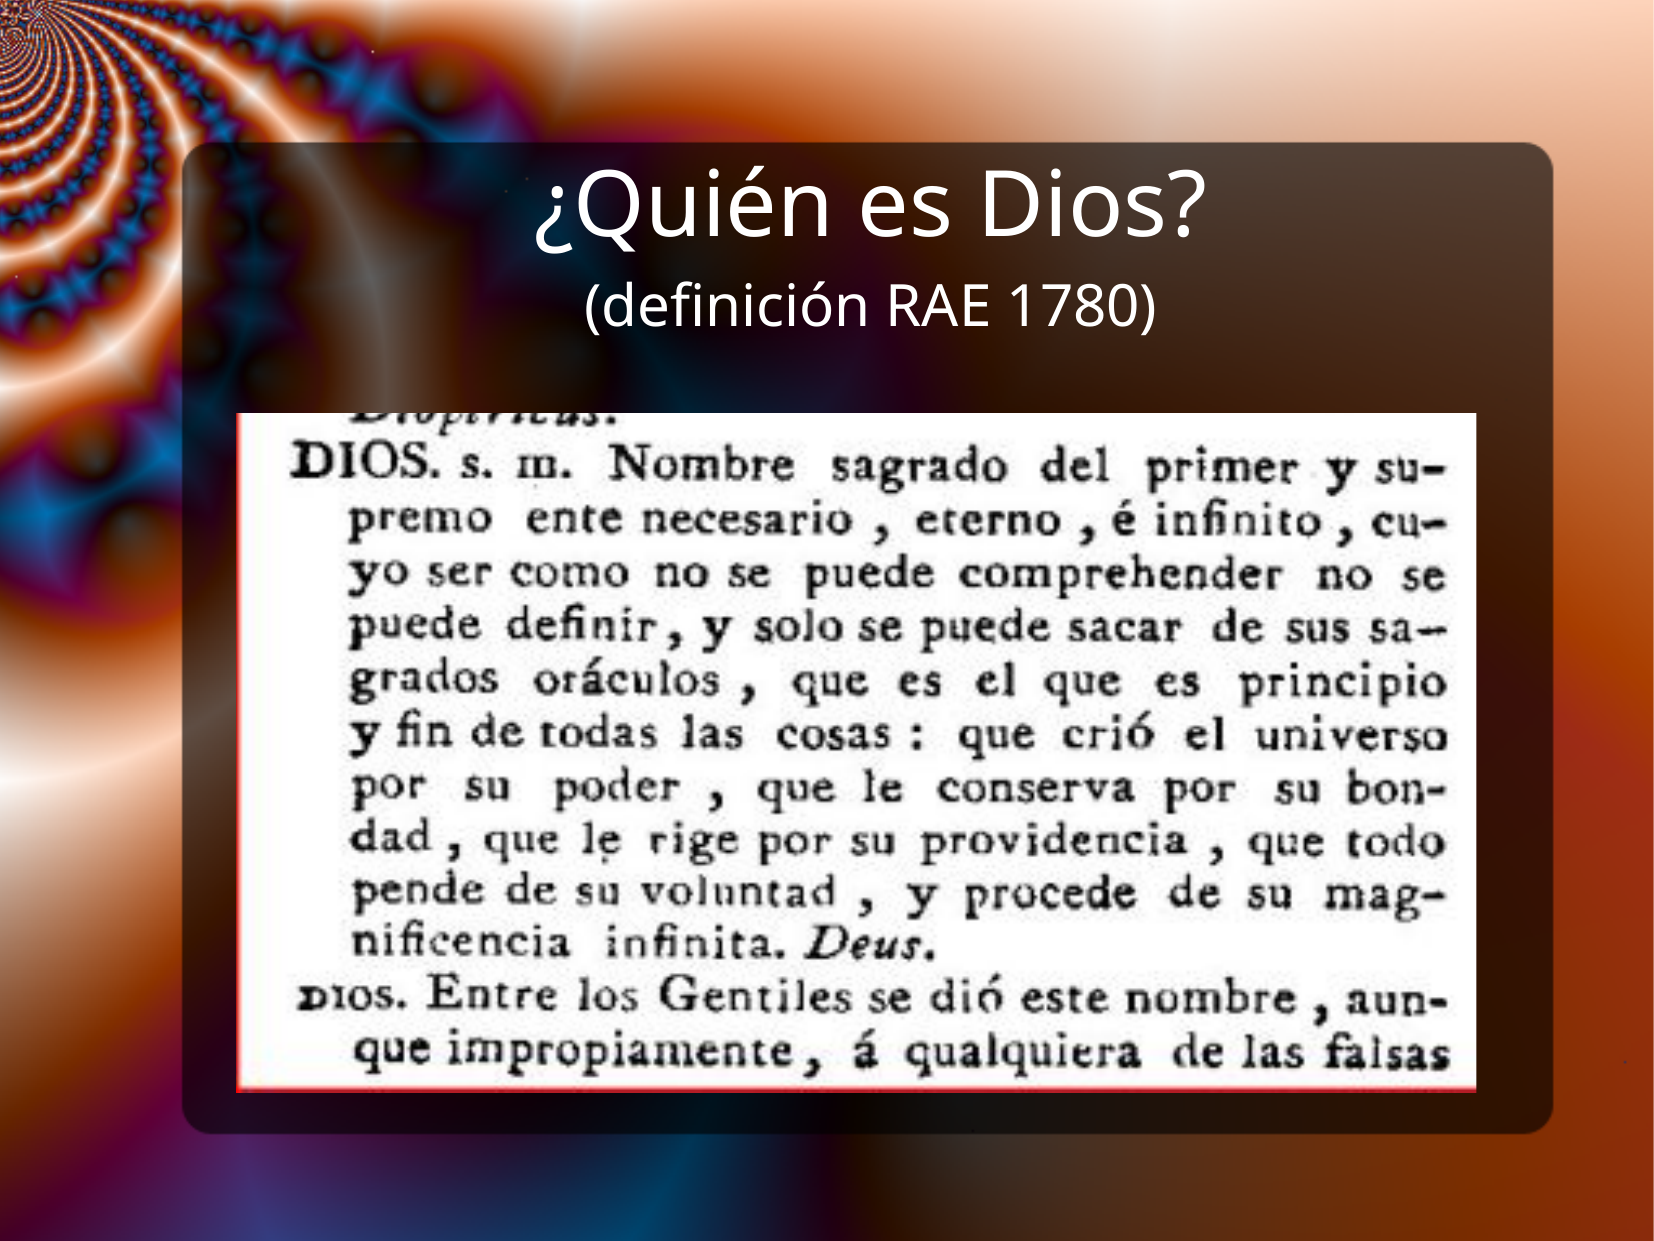

# ¿Quién es Dios? (definición RAE 1780)